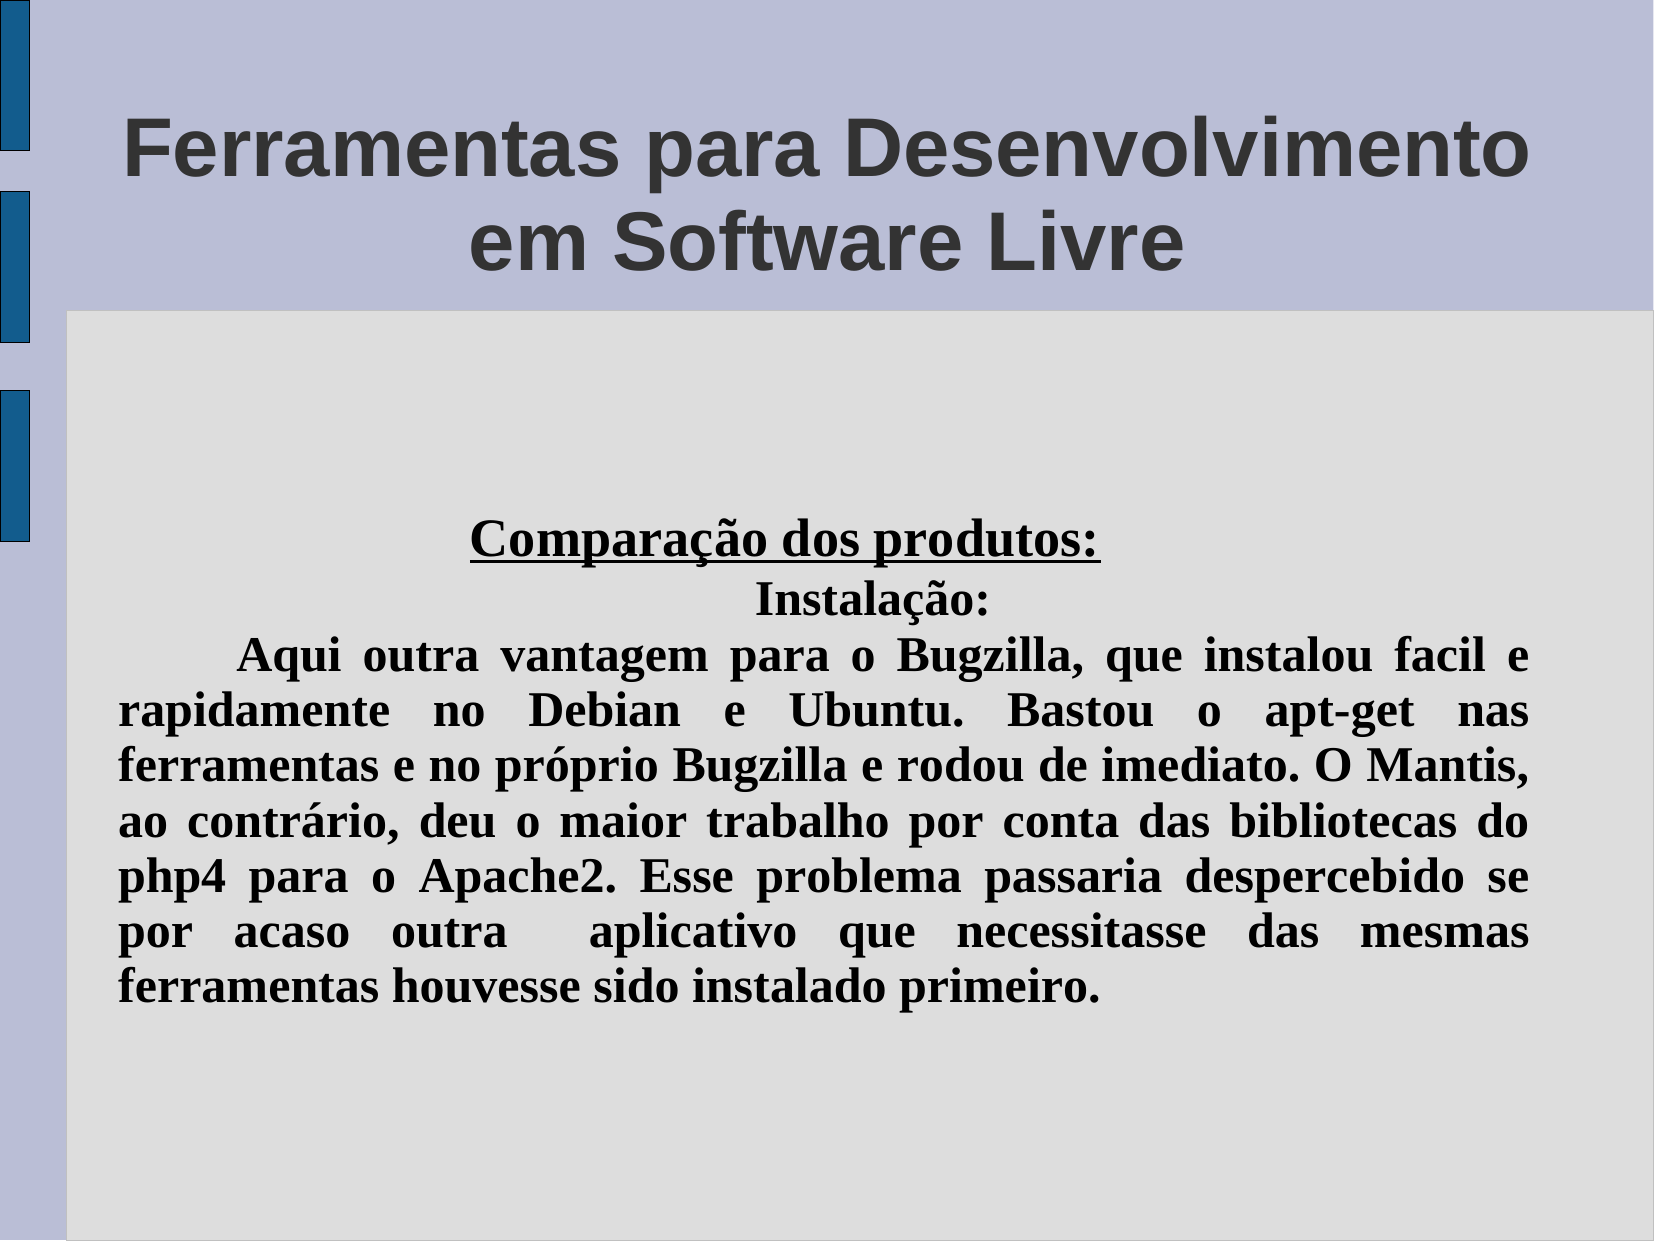

# Ferramentas para Desenvolvimento em Software Livre
Comparação dos produtos:
 Instalação:
	Aqui outra vantagem para o Bugzilla, que instalou facil e rapidamente no Debian e Ubuntu. Bastou o apt-get nas ferramentas e no próprio Bugzilla e rodou de imediato. O Mantis, ao contrário, deu o maior trabalho por conta das bibliotecas do php4 para o Apache2. Esse problema passaria despercebido se por acaso outra aplicativo que necessitasse das mesmas ferramentas houvesse sido instalado primeiro.